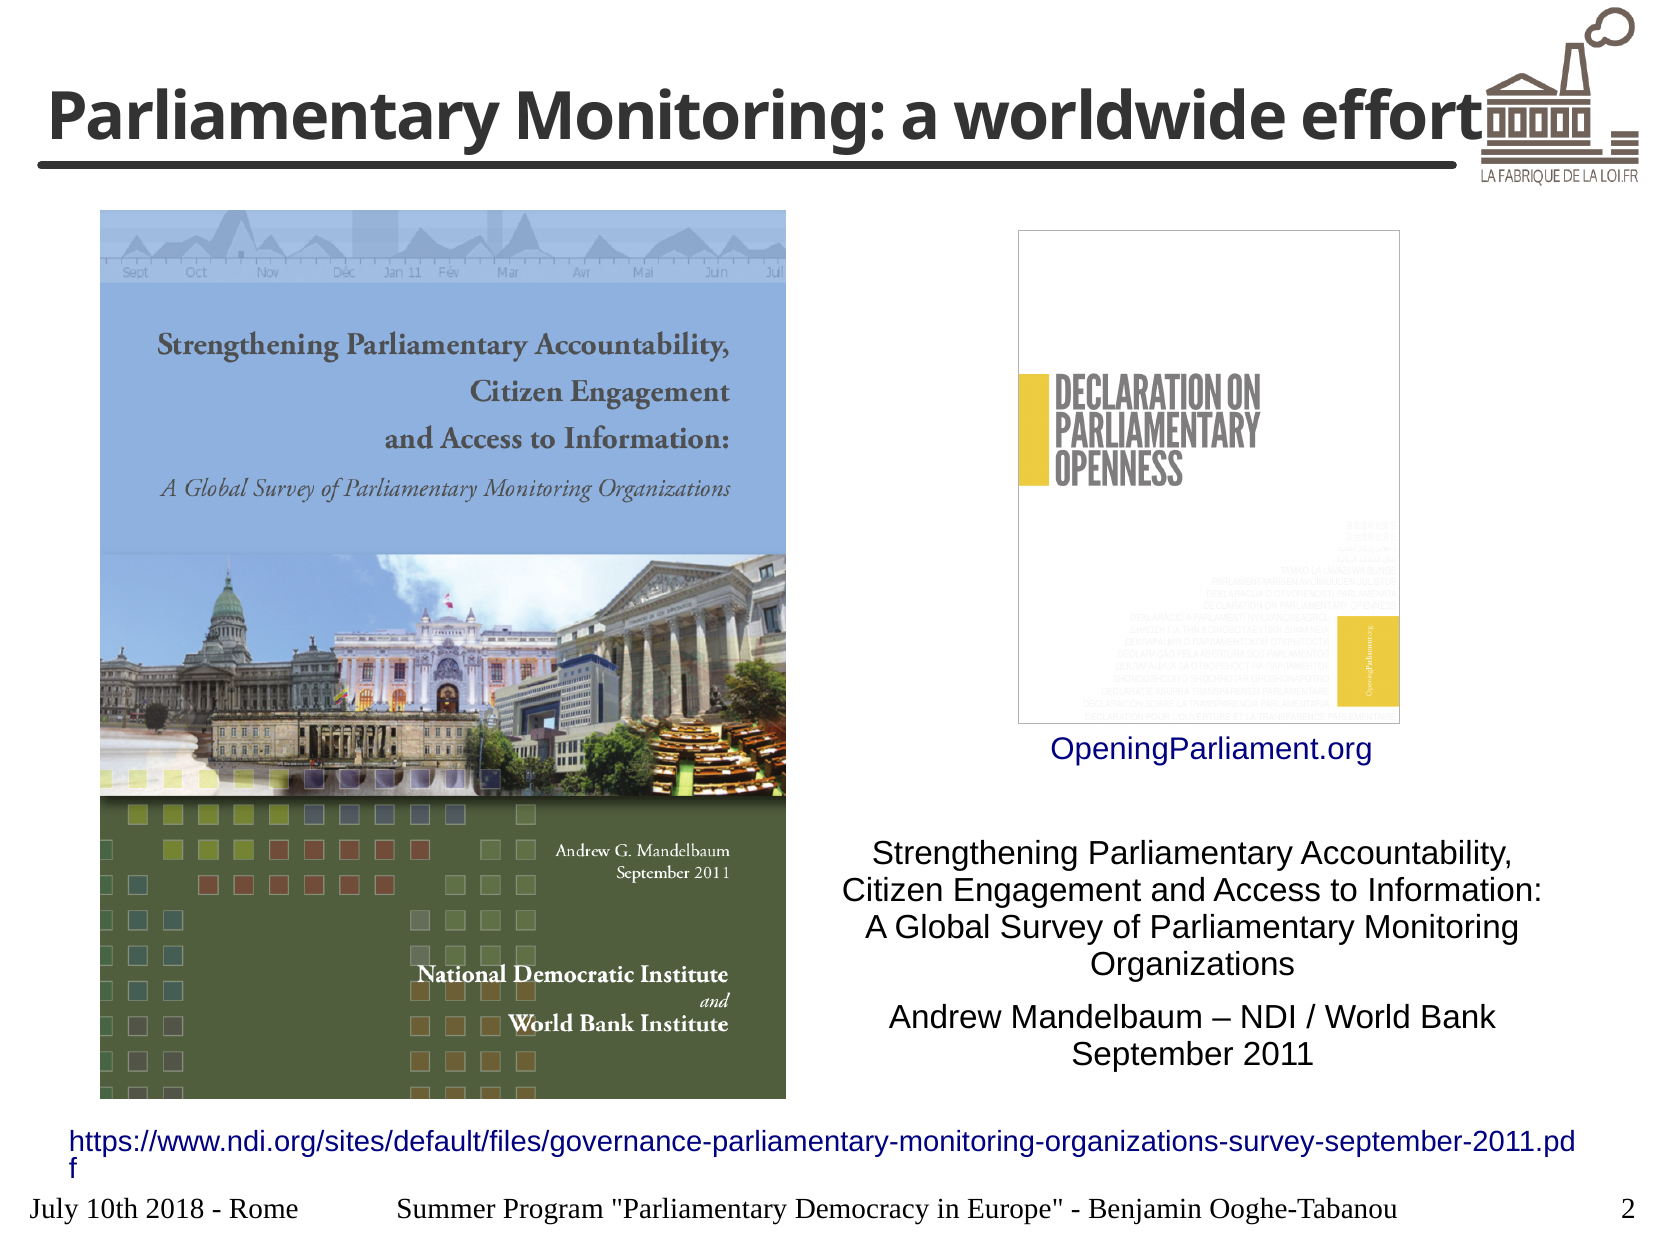

# Parliamentary Monitoring: a worldwide effort
OpeningParliament.org
Strengthening Parliamentary Accountability, Citizen Engagement and Access to Information: A Global Survey of Parliamentary Monitoring Organizations
Andrew Mandelbaum – NDI / World Bank
September 2011
https://www.ndi.org/sites/default/files/governance-parliamentary-monitoring-organizations-survey-september-2011.pdf
July 10th 2018 - Rome
Summer Program "Parliamentary Democracy in Europe" - Benjamin Ooghe-Tabanou
2